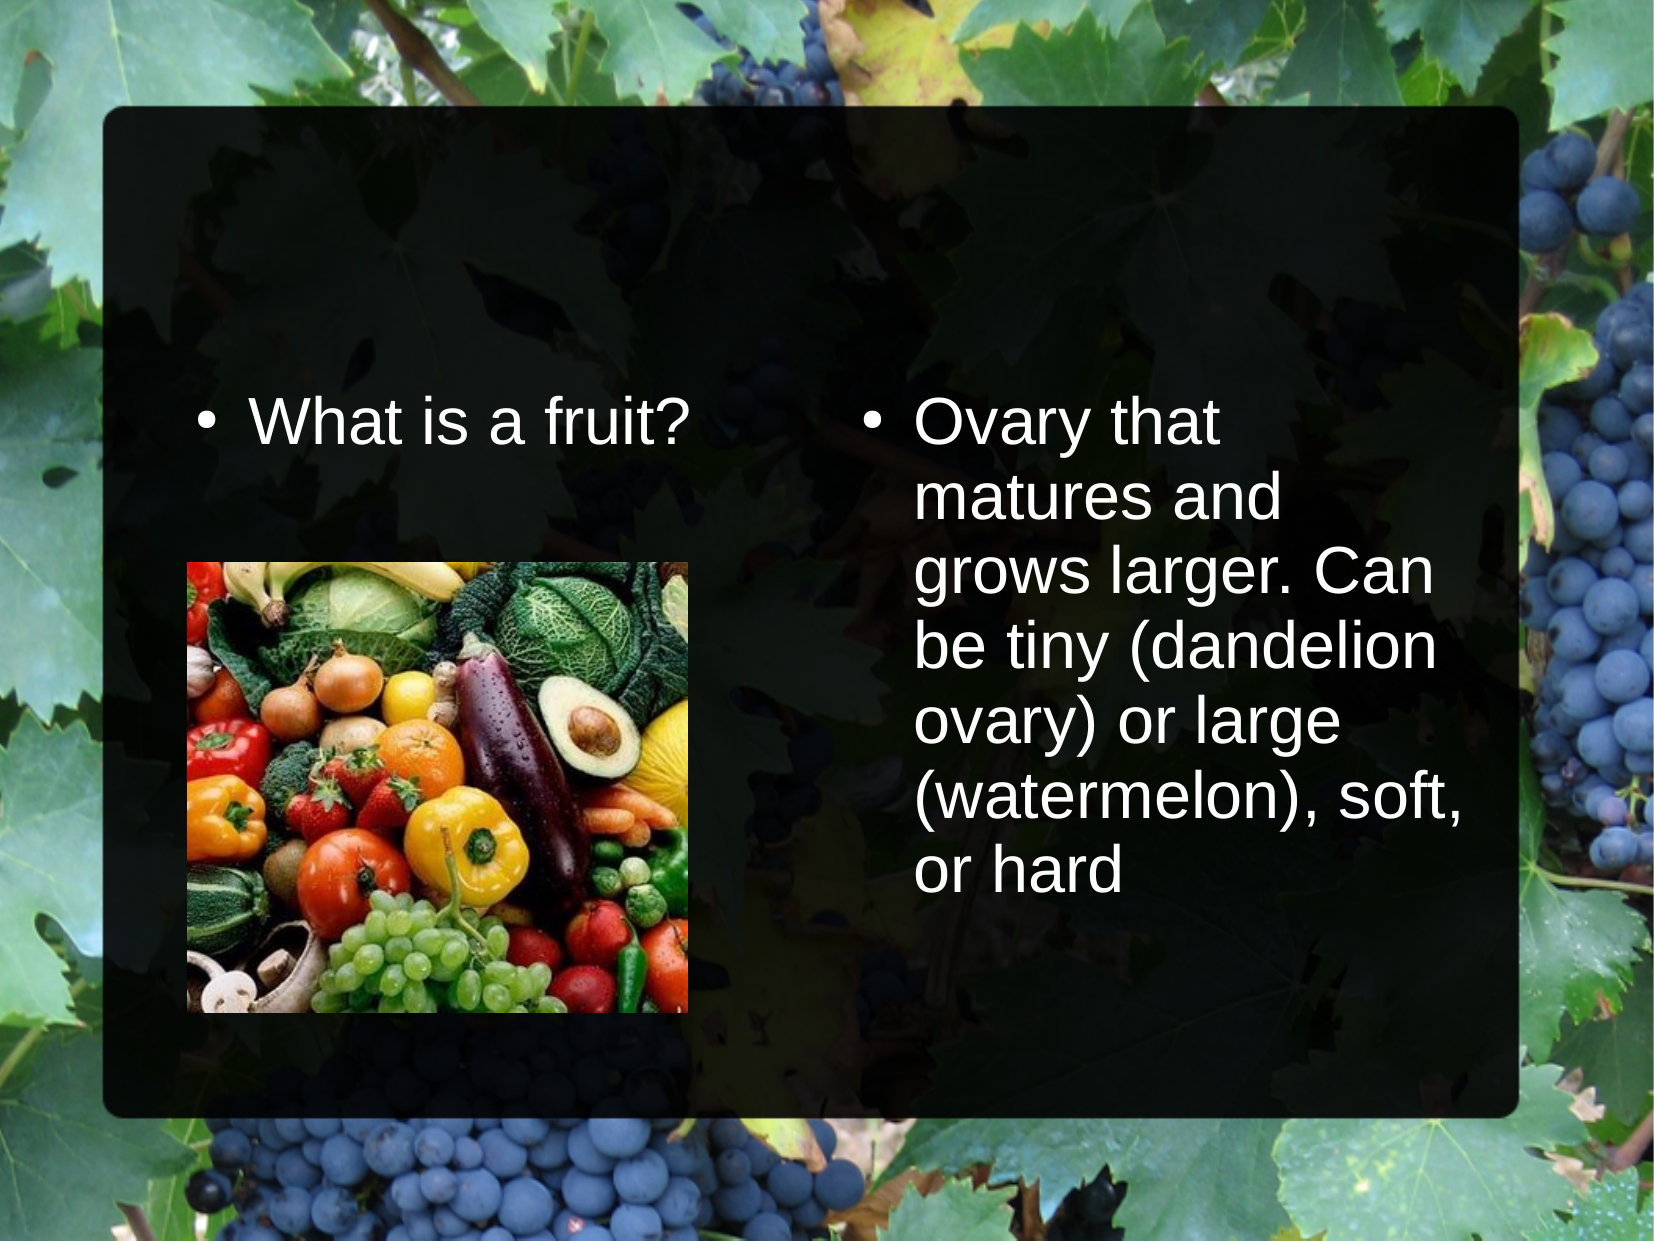

#
What is a fruit?
Ovary that matures and grows larger. Can be tiny (dandelion ovary) or large (watermelon), soft, or hard